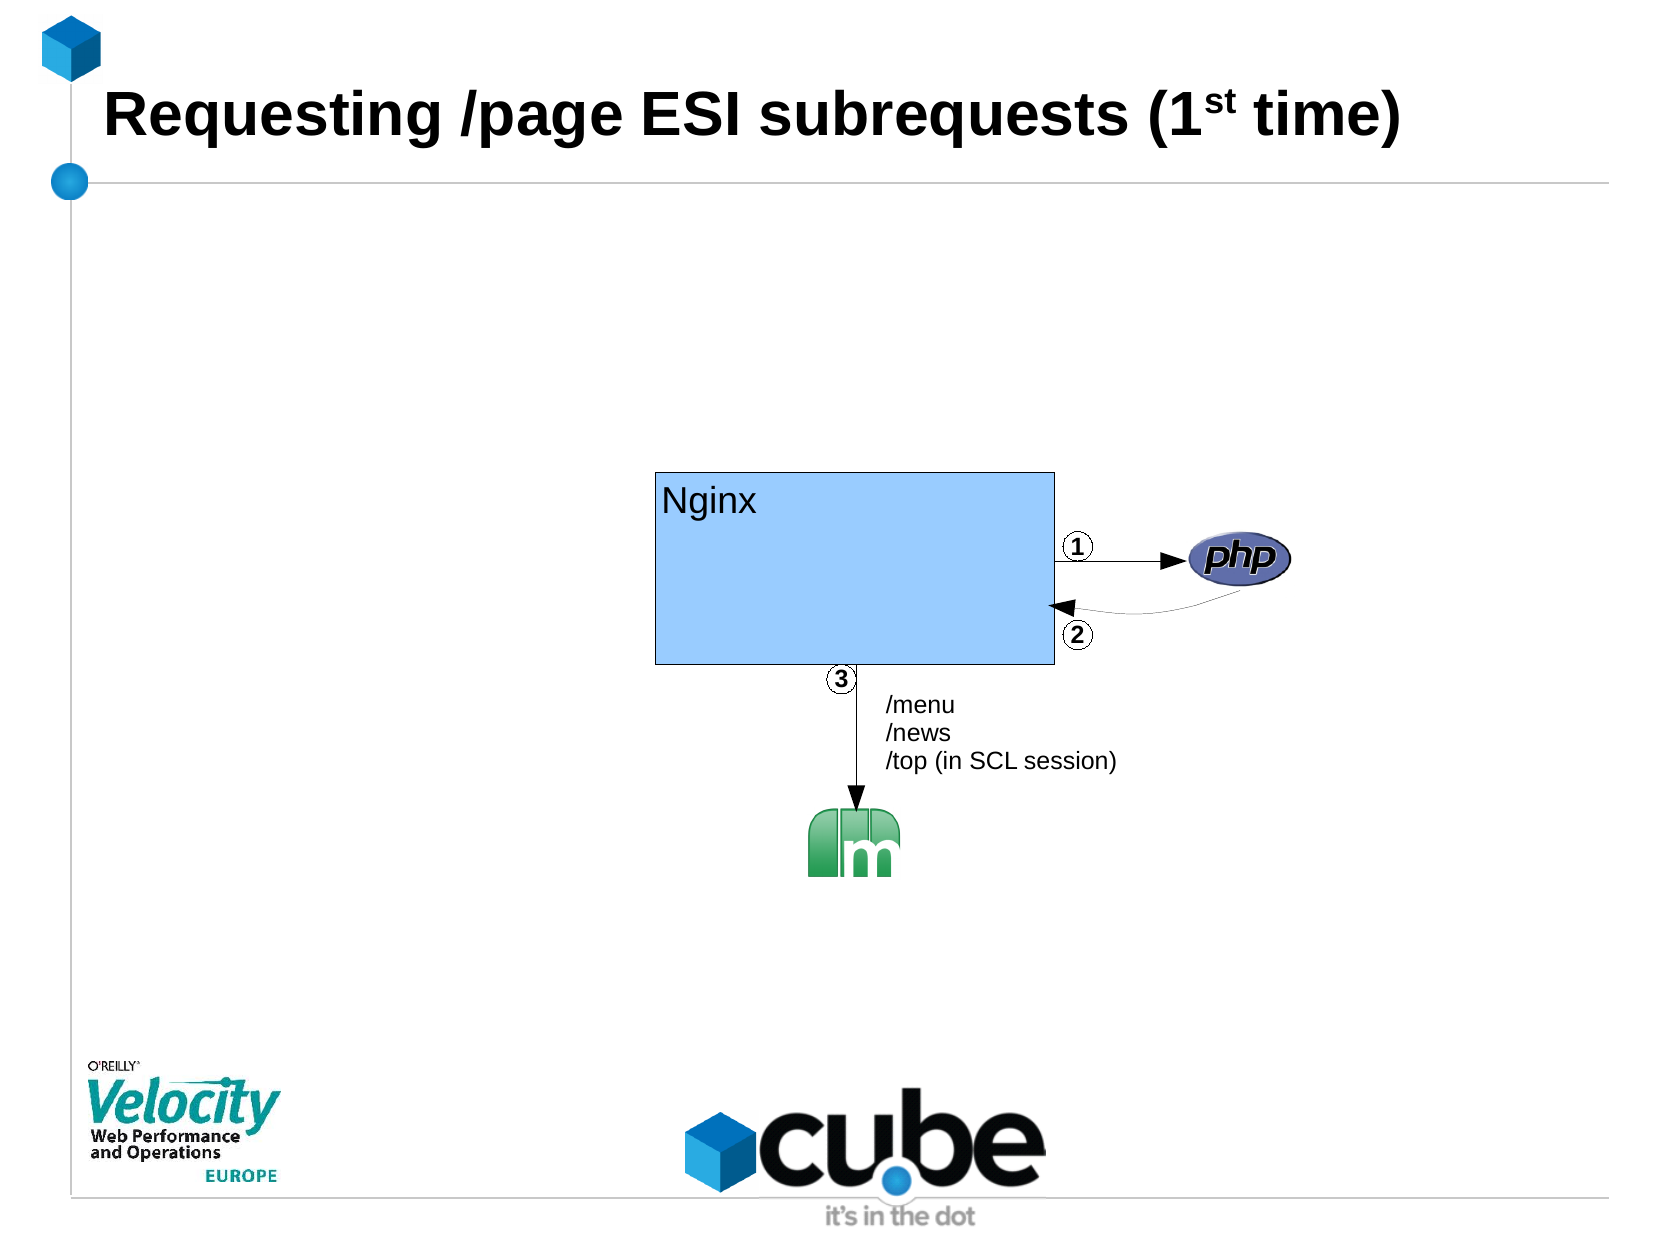

# Requesting /page ESI subrequests (1st time)
Nginx
1
2
3
/menu
/news
/top (in SCL session)